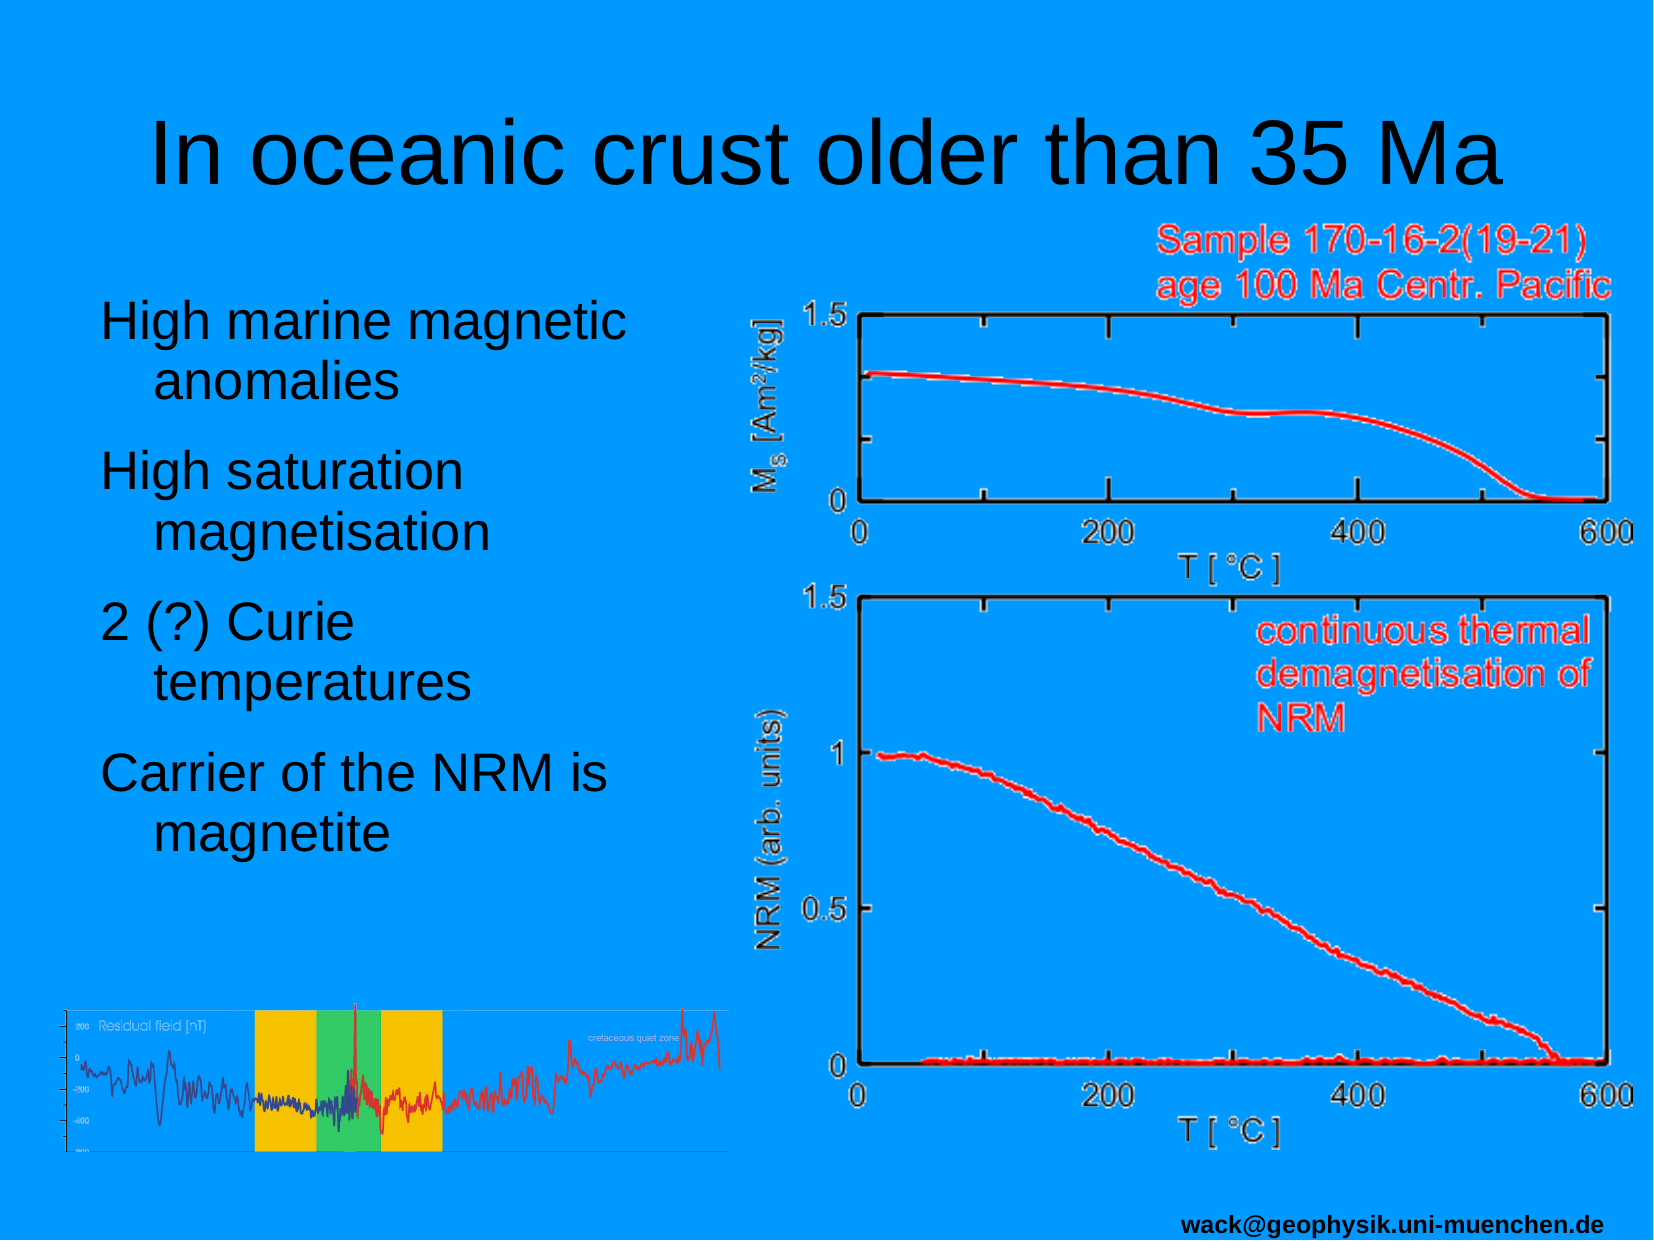

# In oceanic crust older than 35 Ma
High marine magnetic anomalies
High saturation magnetisation
2 (?) Curie temperatures
Carrier of the NRM is magnetite